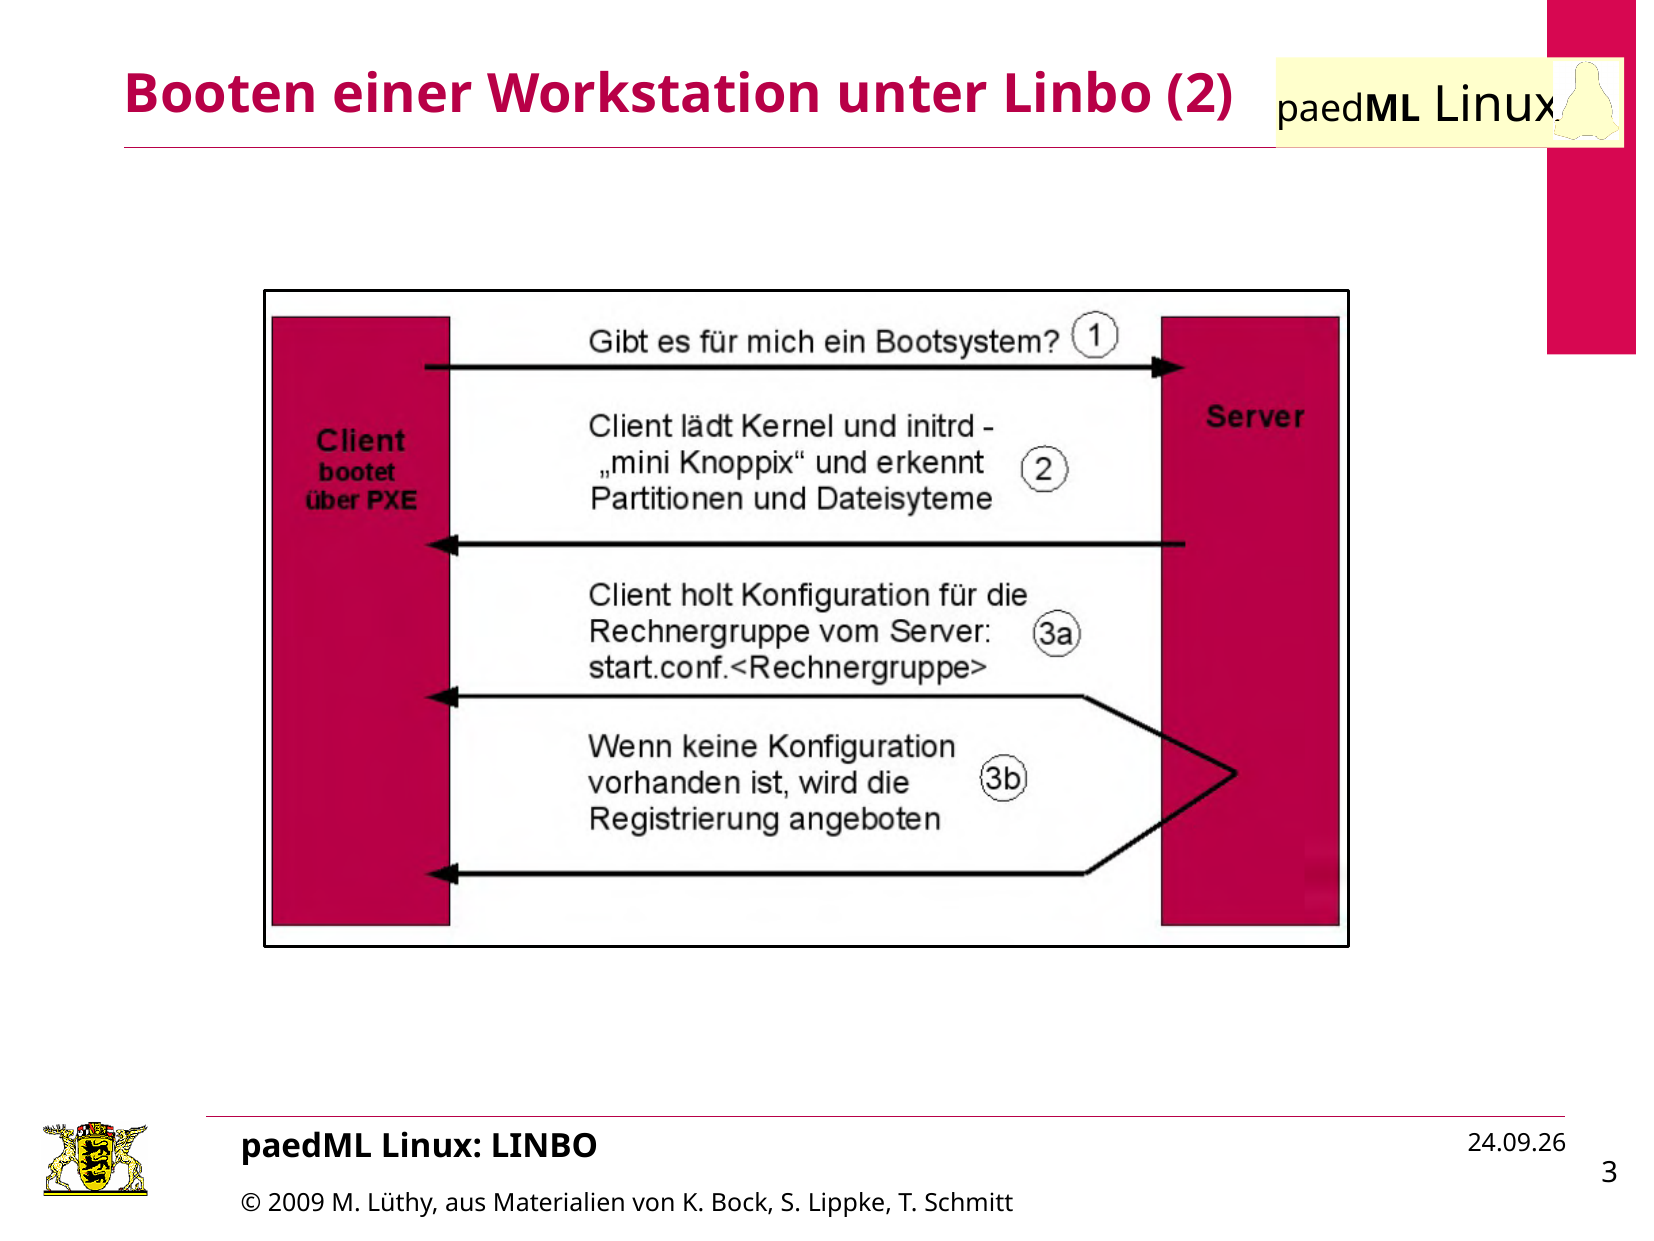

# Booten einer Workstation unter Linbo (2)
© M. Lüthy, J. von der Ruhr, G. Rabus, M. Müller
3